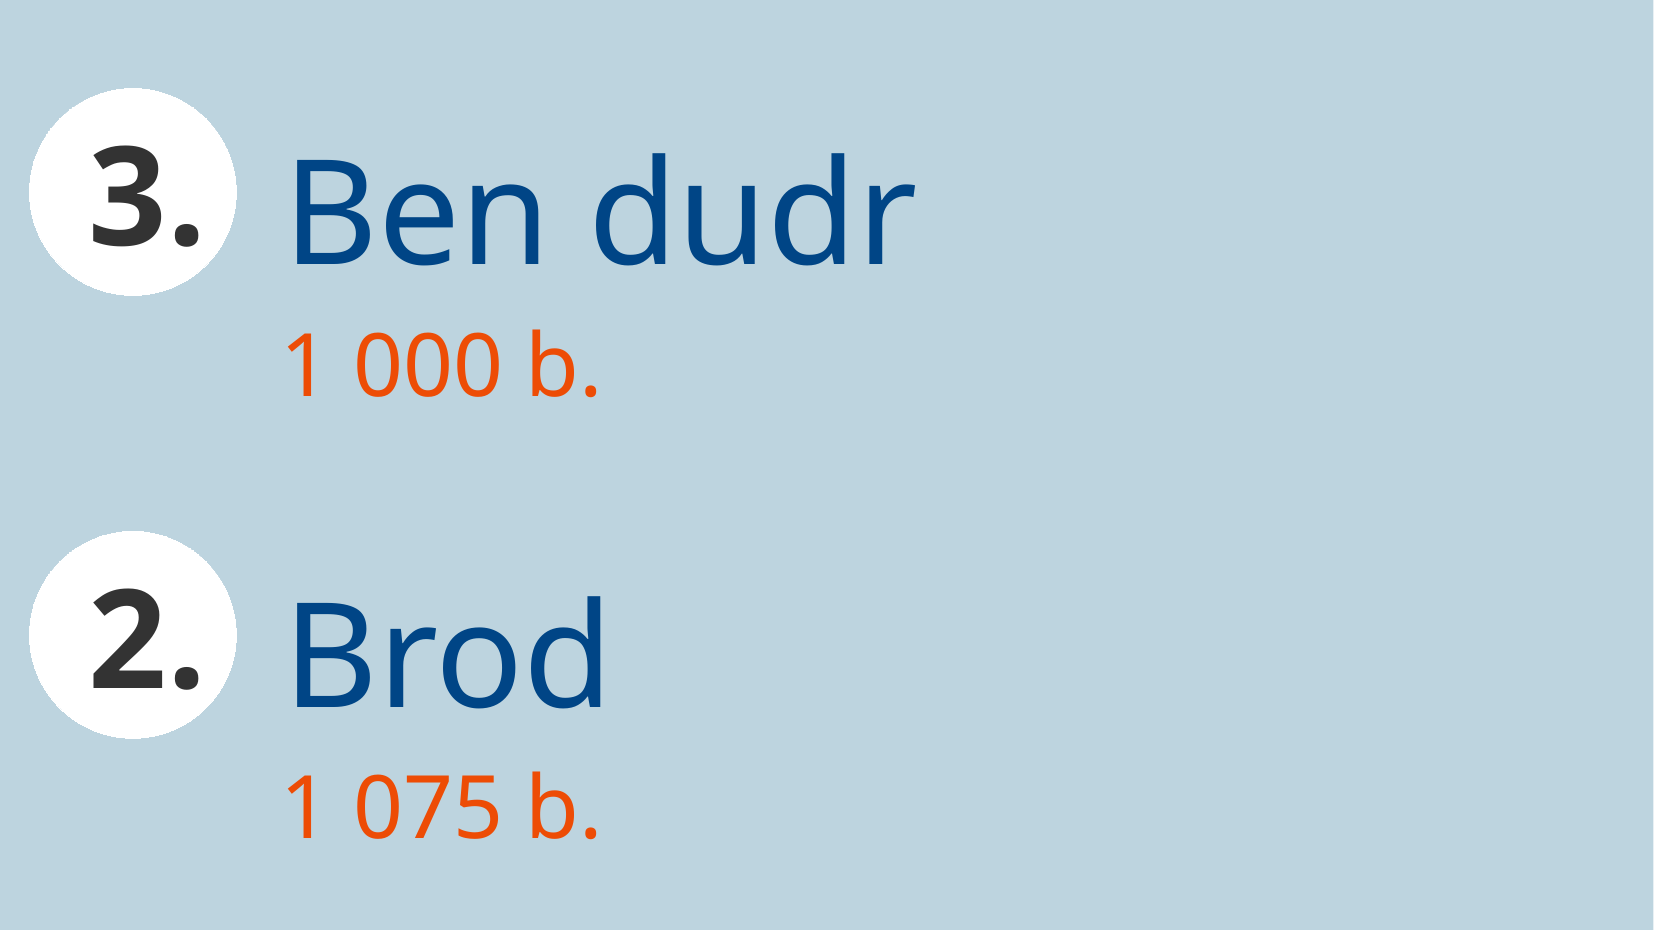

3.
# Ben dudr
1 000 b.
2.
Brod
1 075 b.